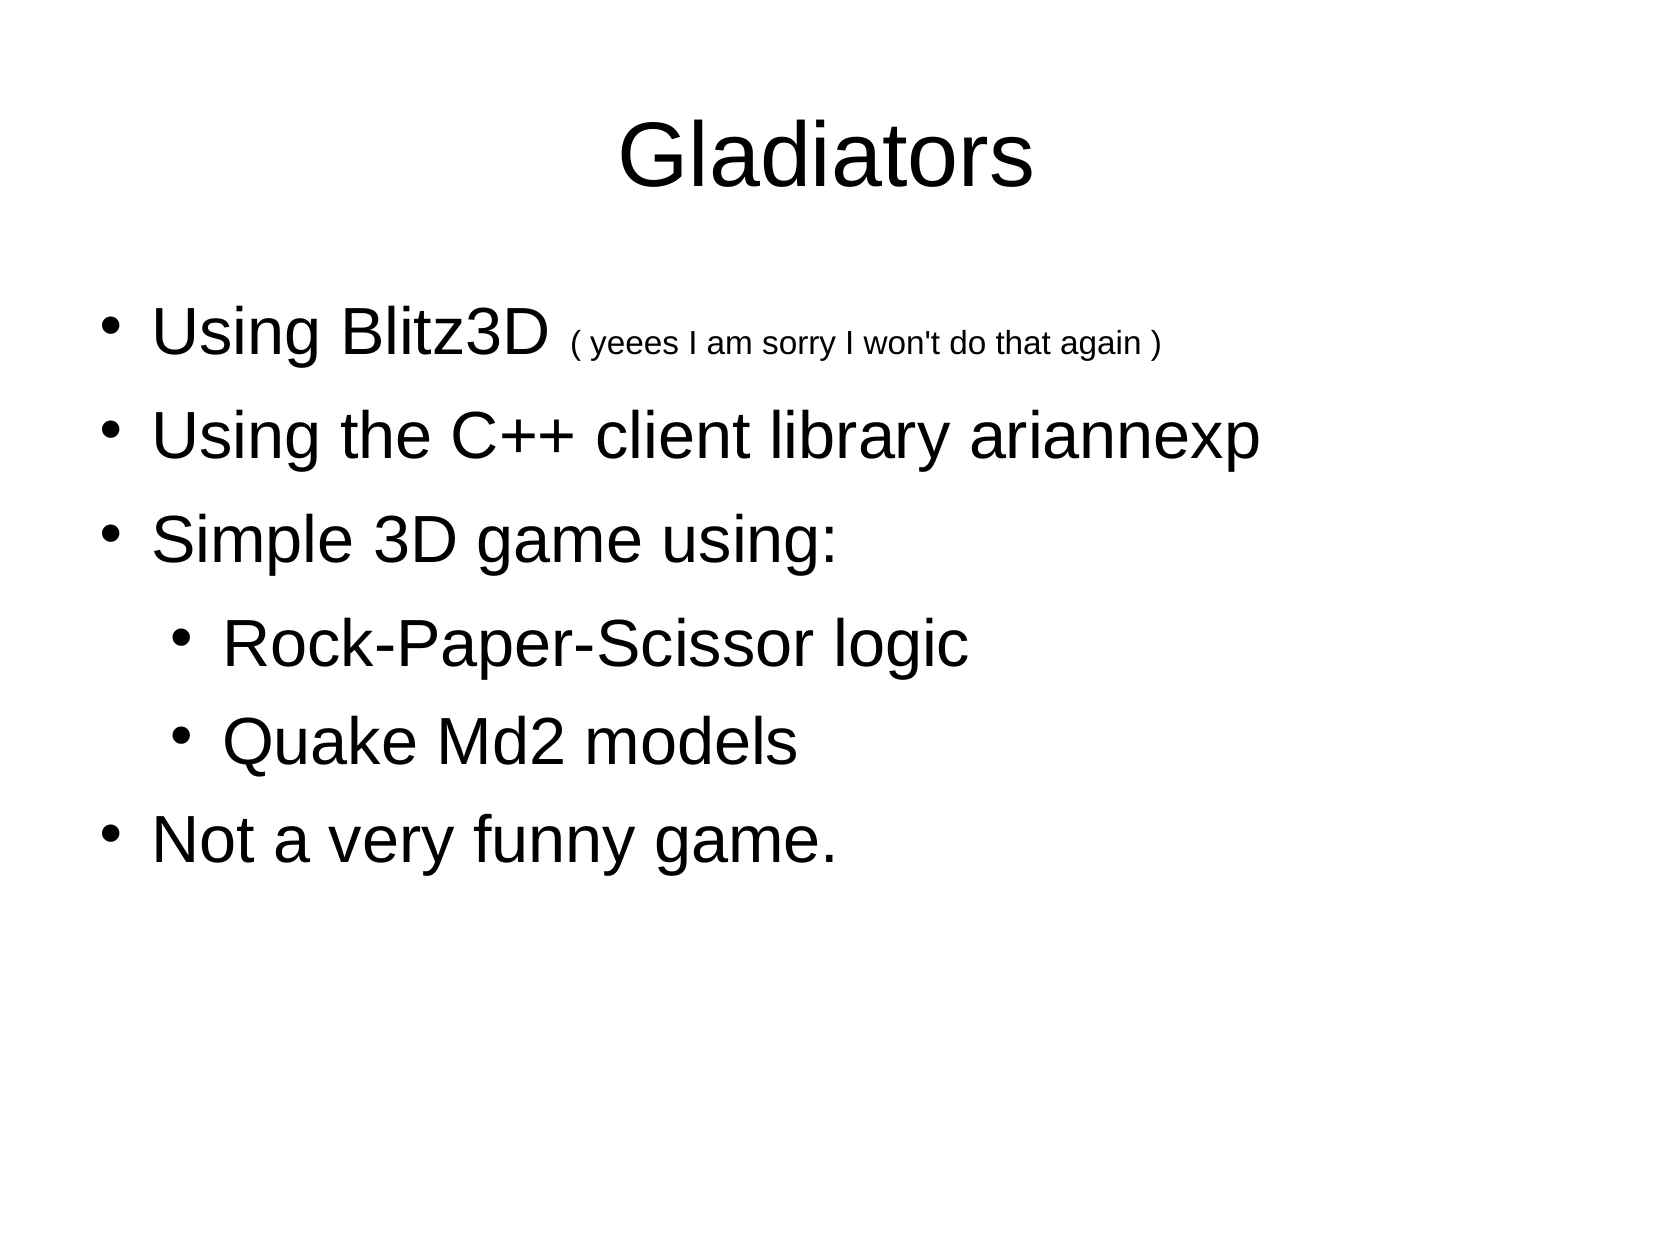

# Gladiators
Using Blitz3D ( yeees I am sorry I won't do that again )‏
Using the C++ client library ariannexp
Simple 3D game using:
Rock-Paper-Scissor logic
Quake Md2 models
Not a very funny game.